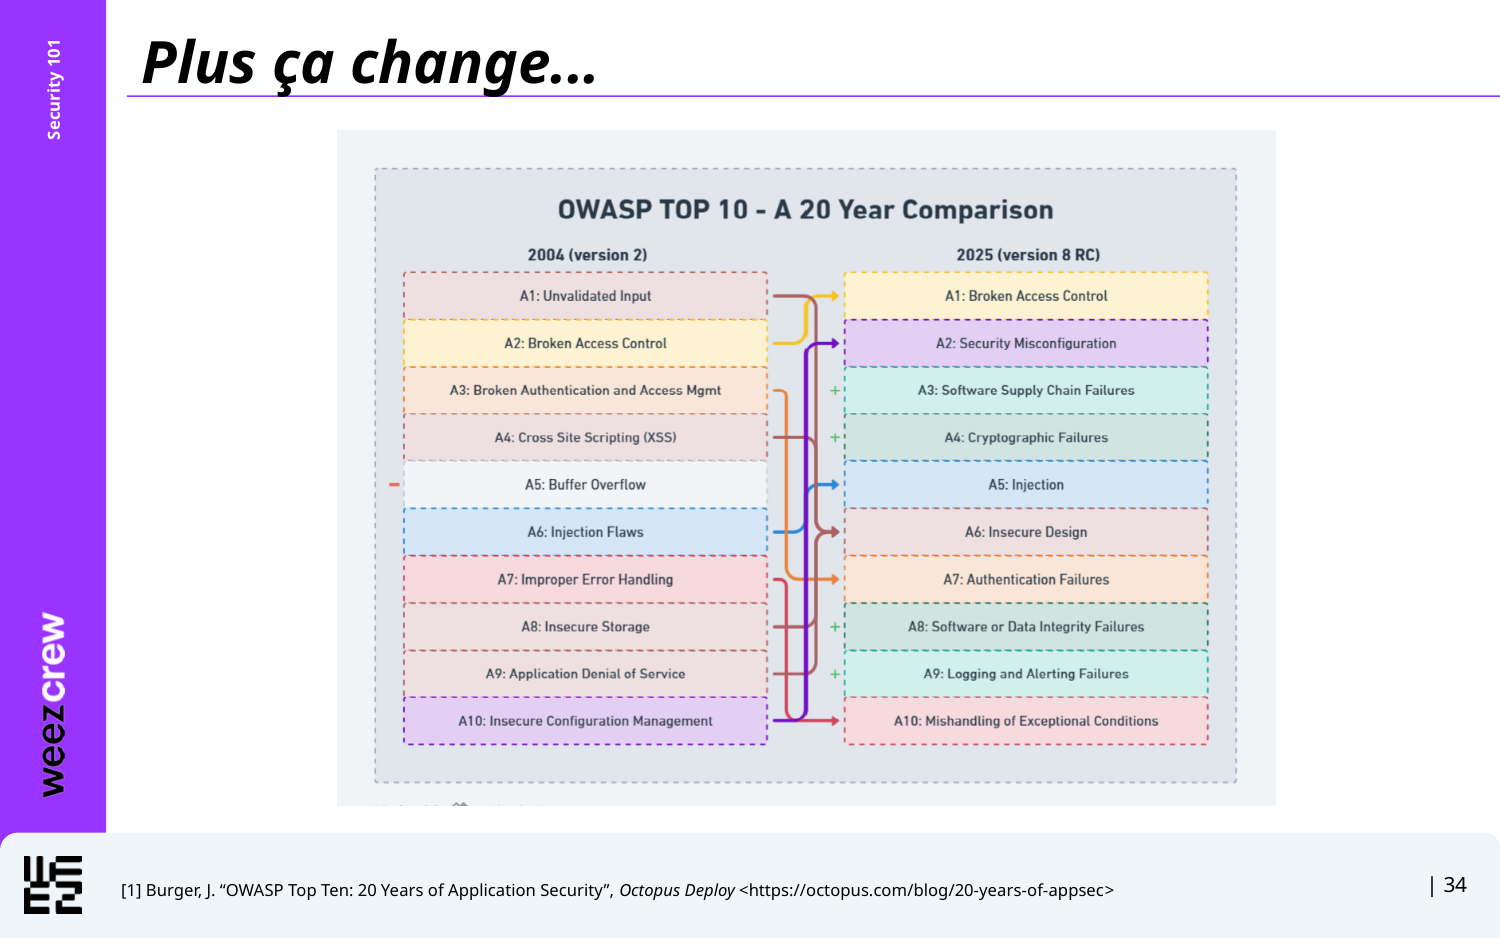

# Plus ça change...
Security 101
[1] Burger, J. “OWASP Top Ten: 20 Years of Application Security”, Octopus Deploy <https://octopus.com/blog/20-years-of-appsec>